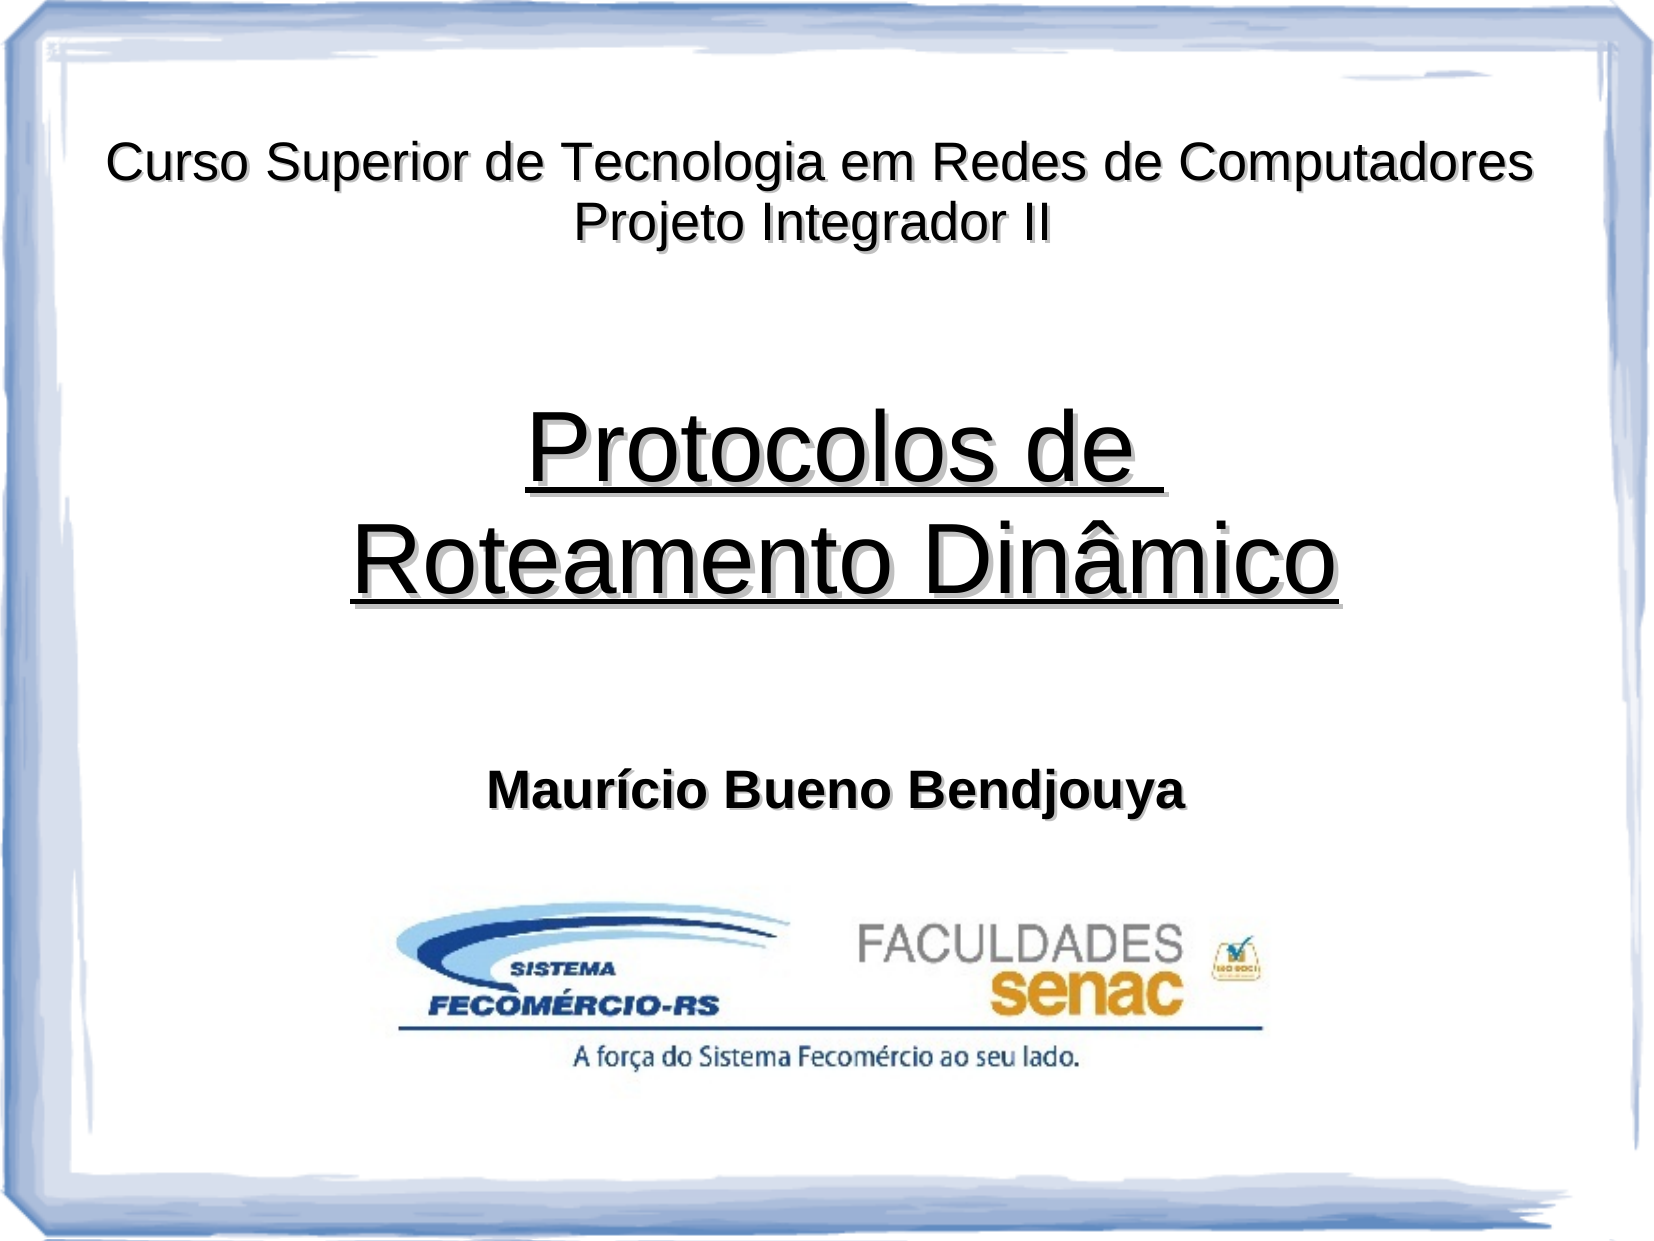

# Curso Superior de Tecnologia em Redes de Computadores Projeto Integrador II
Protocolos de
Roteamento Dinâmico
Maurício Bueno Bendjouya